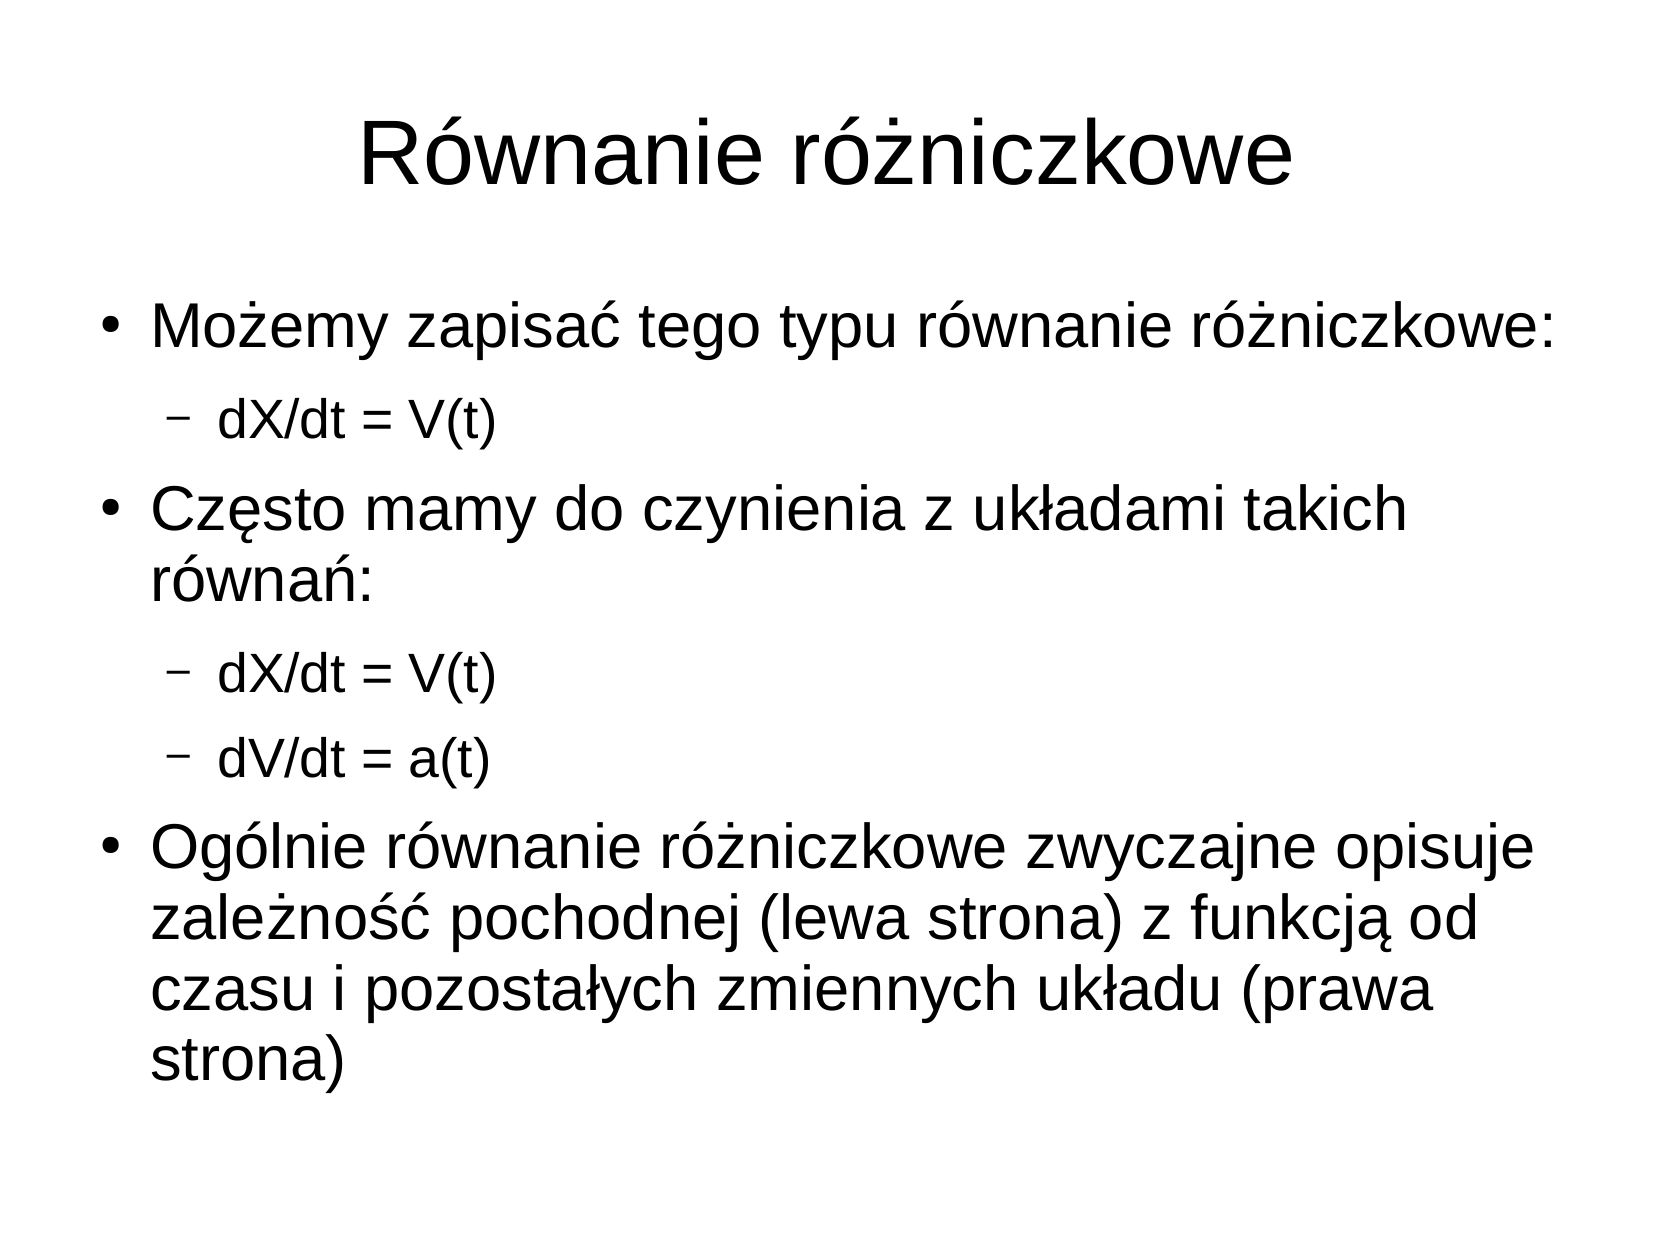

# Równanie różniczkowe
Możemy zapisać tego typu równanie różniczkowe:
dX/dt = V(t)
Często mamy do czynienia z układami takich równań:
dX/dt = V(t)
dV/dt = a(t)
Ogólnie równanie różniczkowe zwyczajne opisuje zależność pochodnej (lewa strona) z funkcją od czasu i pozostałych zmiennych układu (prawa strona)